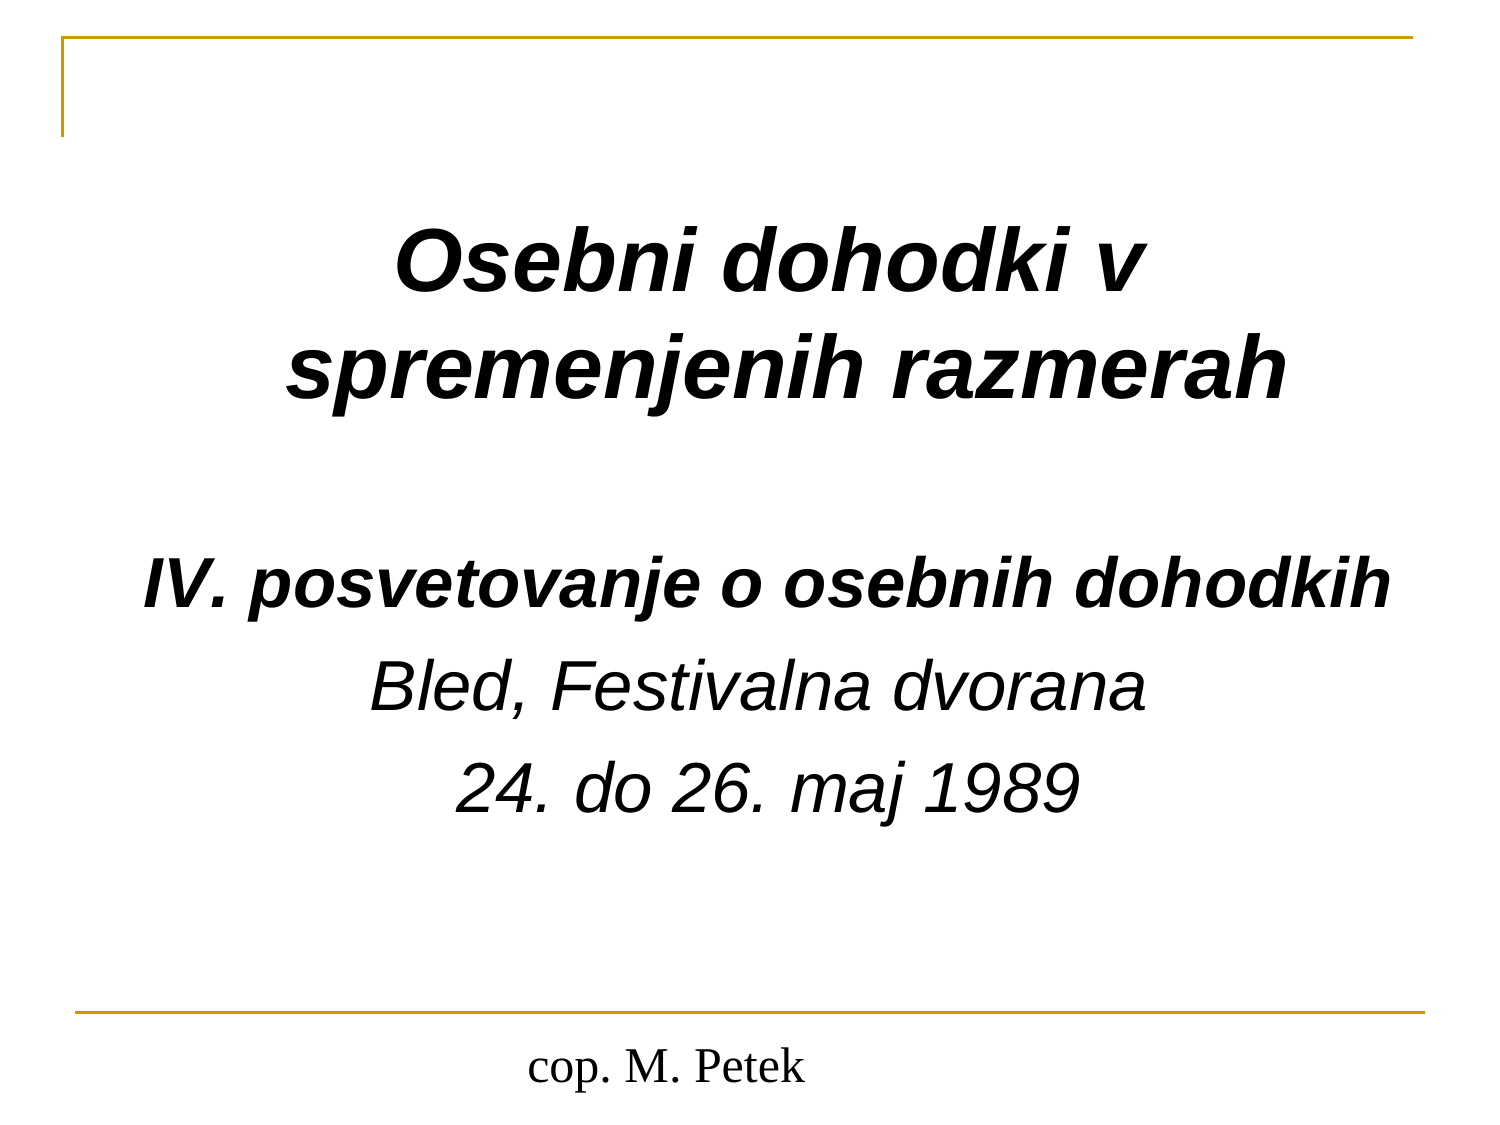

# Osebni dohodki v spremenjenih razmerah
IV. posvetovanje o osebnih dohodkih
Bled, Festivalna dvorana
24. do 26. maj 1989
cop. M. Petek